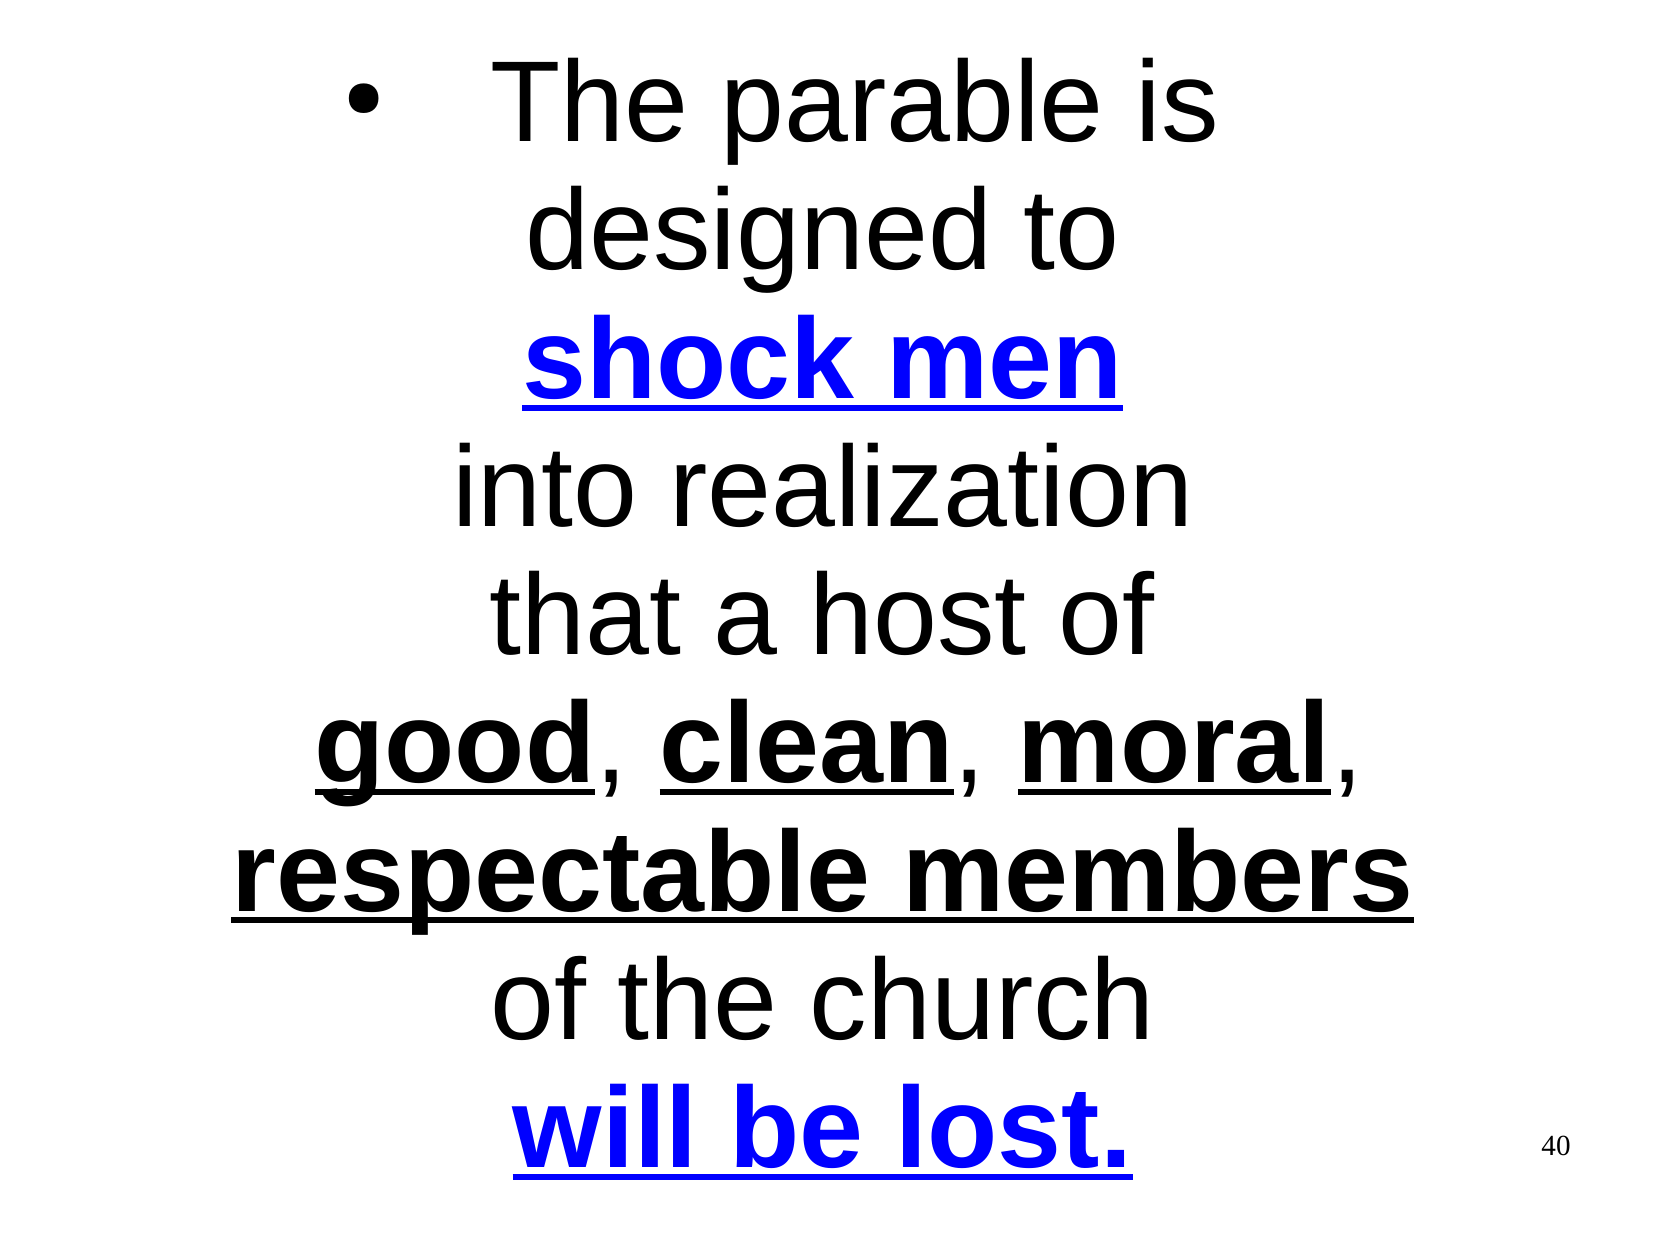

# The parable is designed to shock men into realization that a host of good, clean, moral, respectable members of the church will be lost.
40